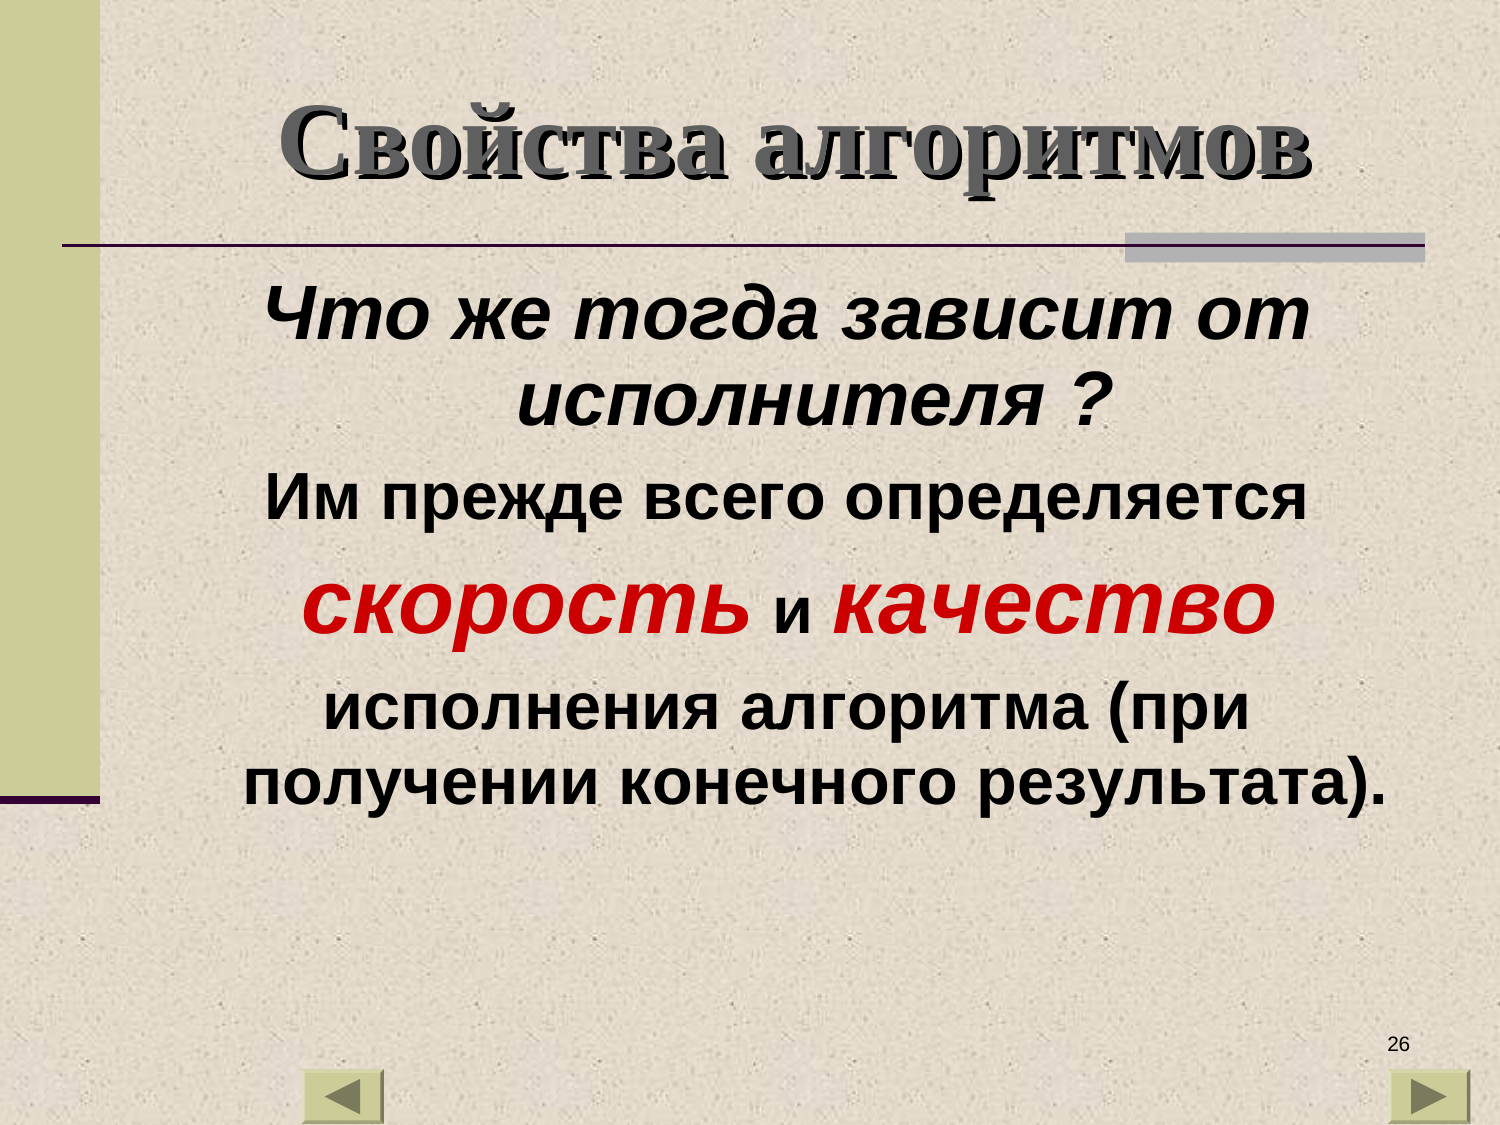

# Свойства алгоритмов
Что же тогда зависит от исполнителя ?
Им прежде всего определяется
 скорость и качество
исполнения алгоритма (при получении конечного результата).
26